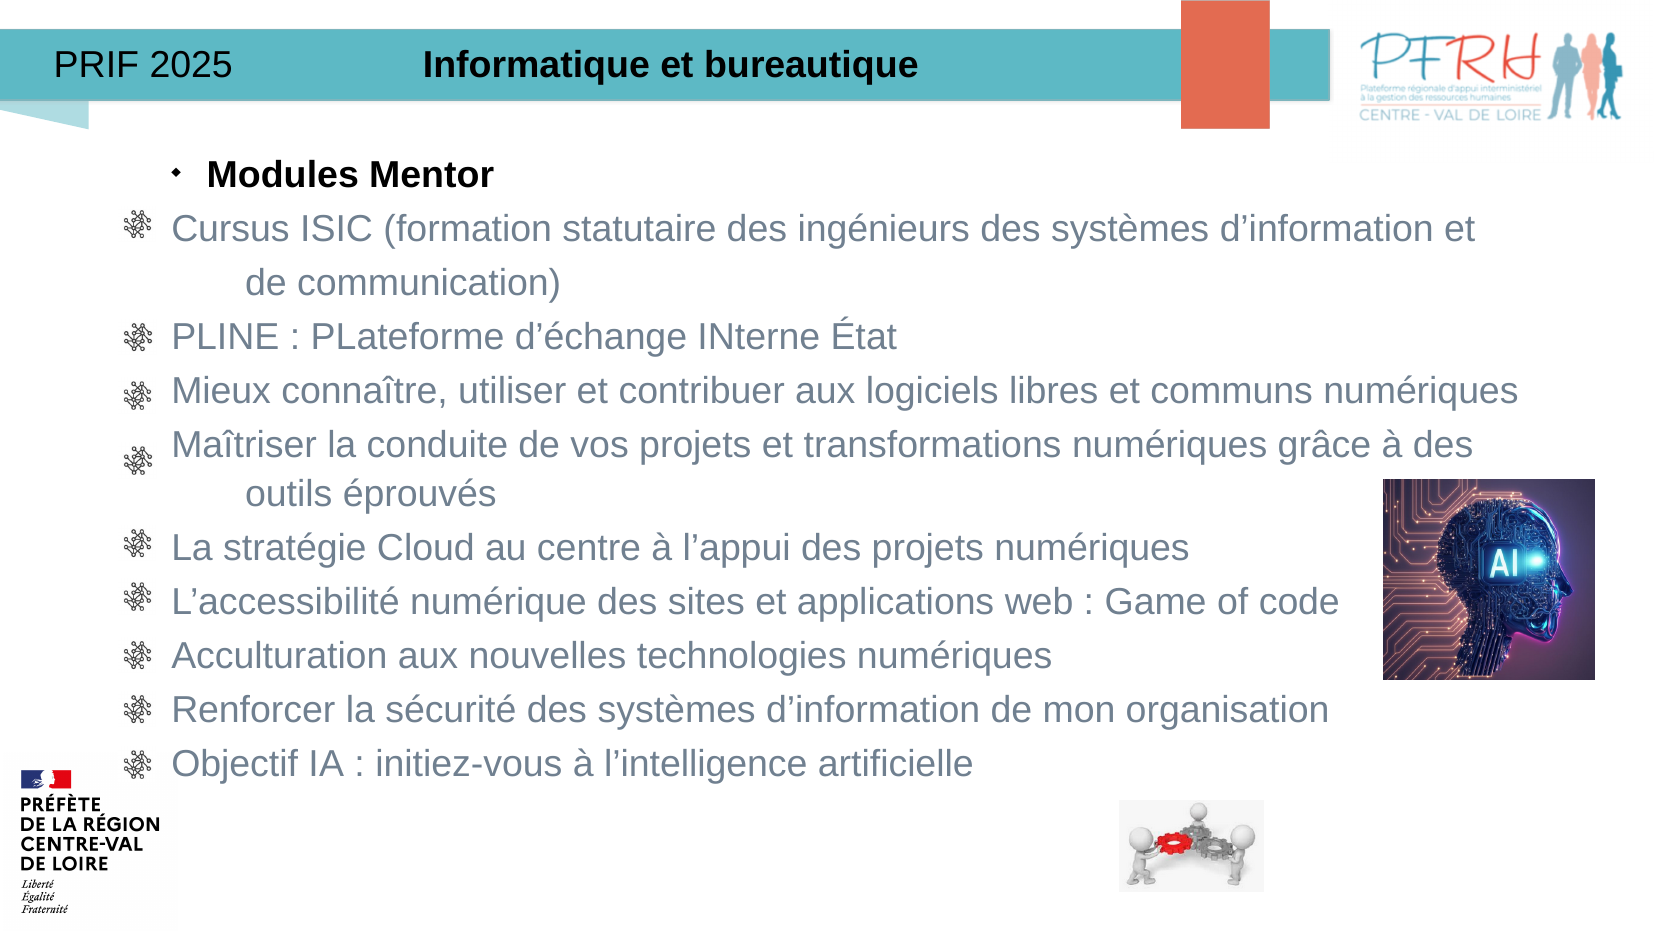

PRIF 2025			Informatique et bureautique
Modules Mentor
Cursus ISIC (formation statutaire des ingénieurs des systèmes d’information et
	de communication)
PLINE : PLateforme d’échange INterne État
Mieux connaître, utiliser et contribuer aux logiciels libres et communs numériques
Maîtriser la conduite de vos projets et transformations numériques grâce à des 			outils éprouvés
La stratégie Cloud au centre à l’appui des projets numériques
L’accessibilité numérique des sites et applications web : Game of code
Acculturation aux nouvelles technologies numériques
Renforcer la sécurité des systèmes d’information de mon organisation
Objectif IA : initiez-vous à l’intelligence artificielle